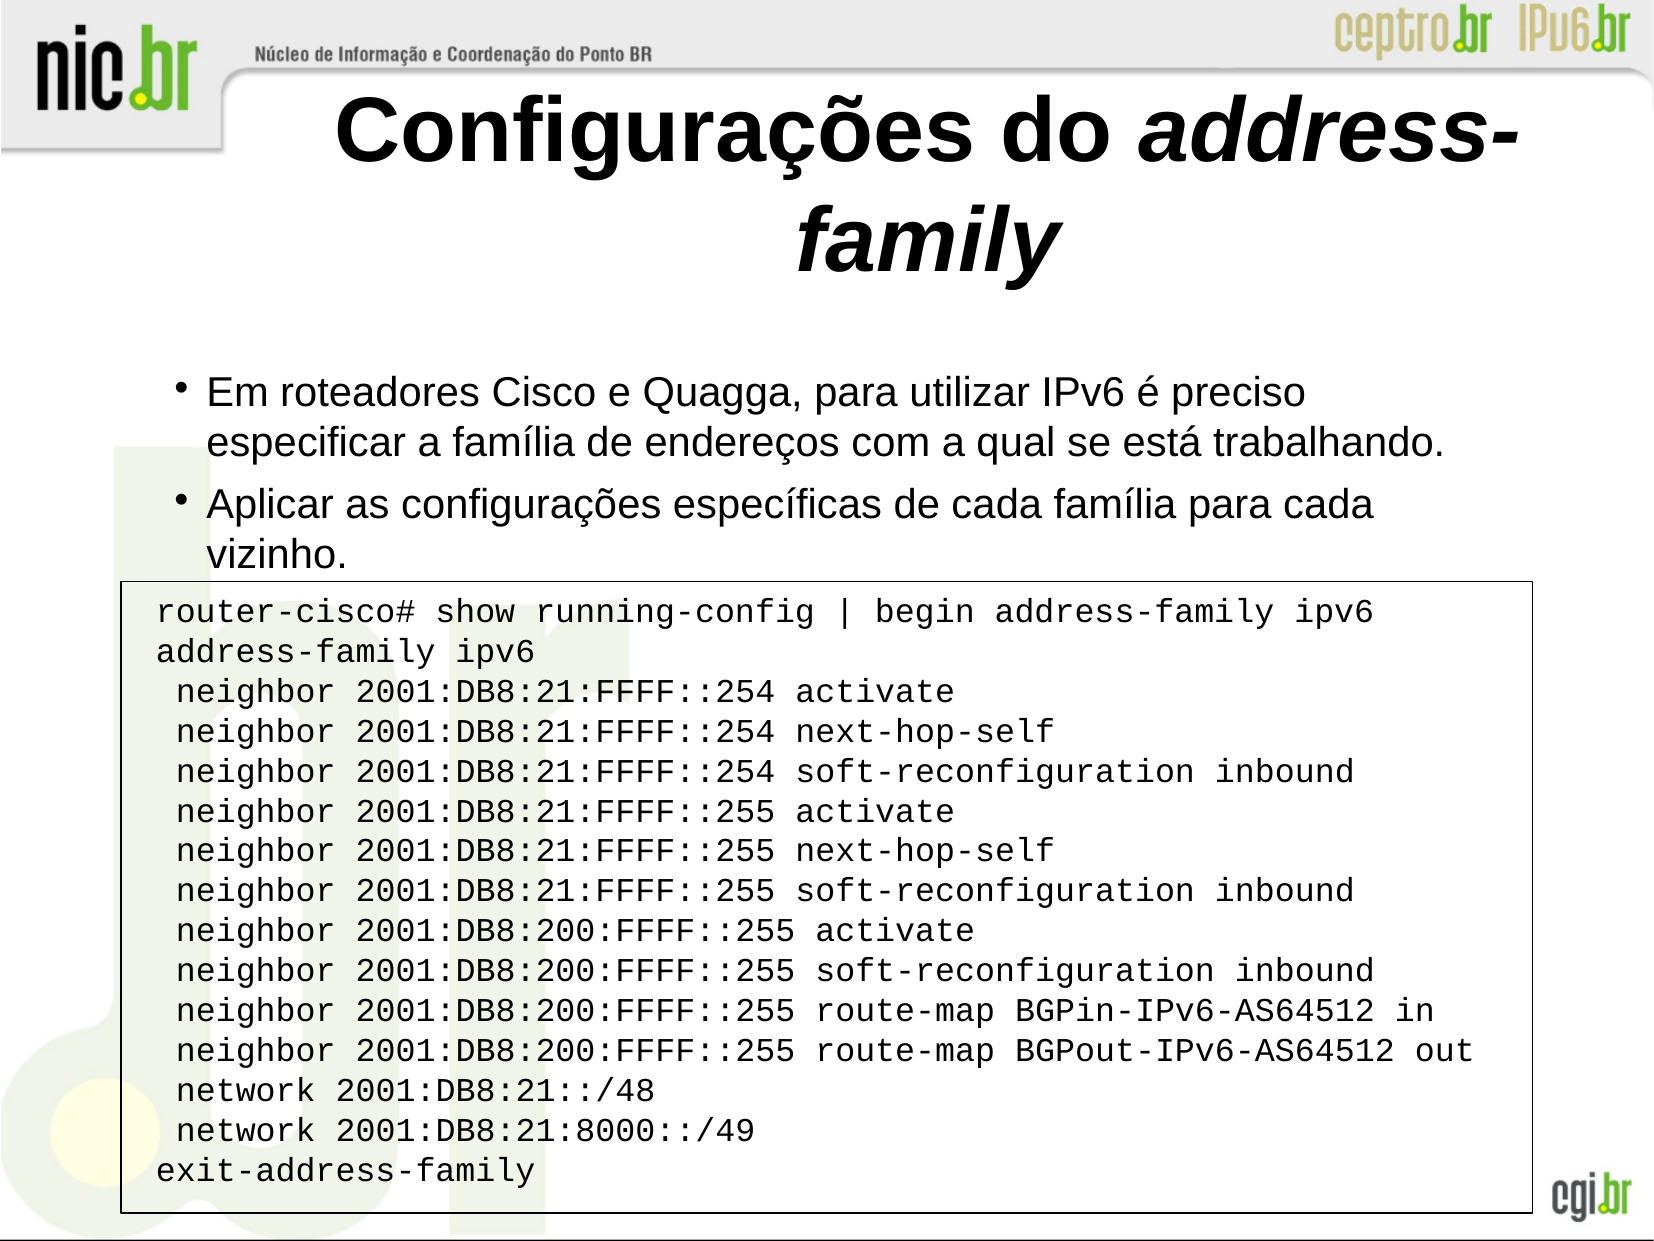

Configurações do address-family
Em roteadores Cisco e Quagga, para utilizar IPv6 é preciso especificar a família de endereços com a qual se está trabalhando.
Aplicar as configurações específicas de cada família para cada vizinho.
 router-cisco# show running-config | begin address-family ipv6
 address-family ipv6
 neighbor 2001:DB8:21:FFFF::254 activate
 neighbor 2001:DB8:21:FFFF::254 next-hop-self
 neighbor 2001:DB8:21:FFFF::254 soft-reconfiguration inbound
 neighbor 2001:DB8:21:FFFF::255 activate
 neighbor 2001:DB8:21:FFFF::255 next-hop-self
 neighbor 2001:DB8:21:FFFF::255 soft-reconfiguration inbound
 neighbor 2001:DB8:200:FFFF::255 activate
 neighbor 2001:DB8:200:FFFF::255 soft-reconfiguration inbound
 neighbor 2001:DB8:200:FFFF::255 route-map BGPin-IPv6-AS64512 in
 neighbor 2001:DB8:200:FFFF::255 route-map BGPout-IPv6-AS64512 out
 network 2001:DB8:21::/48
 network 2001:DB8:21:8000::/49
 exit-address-family